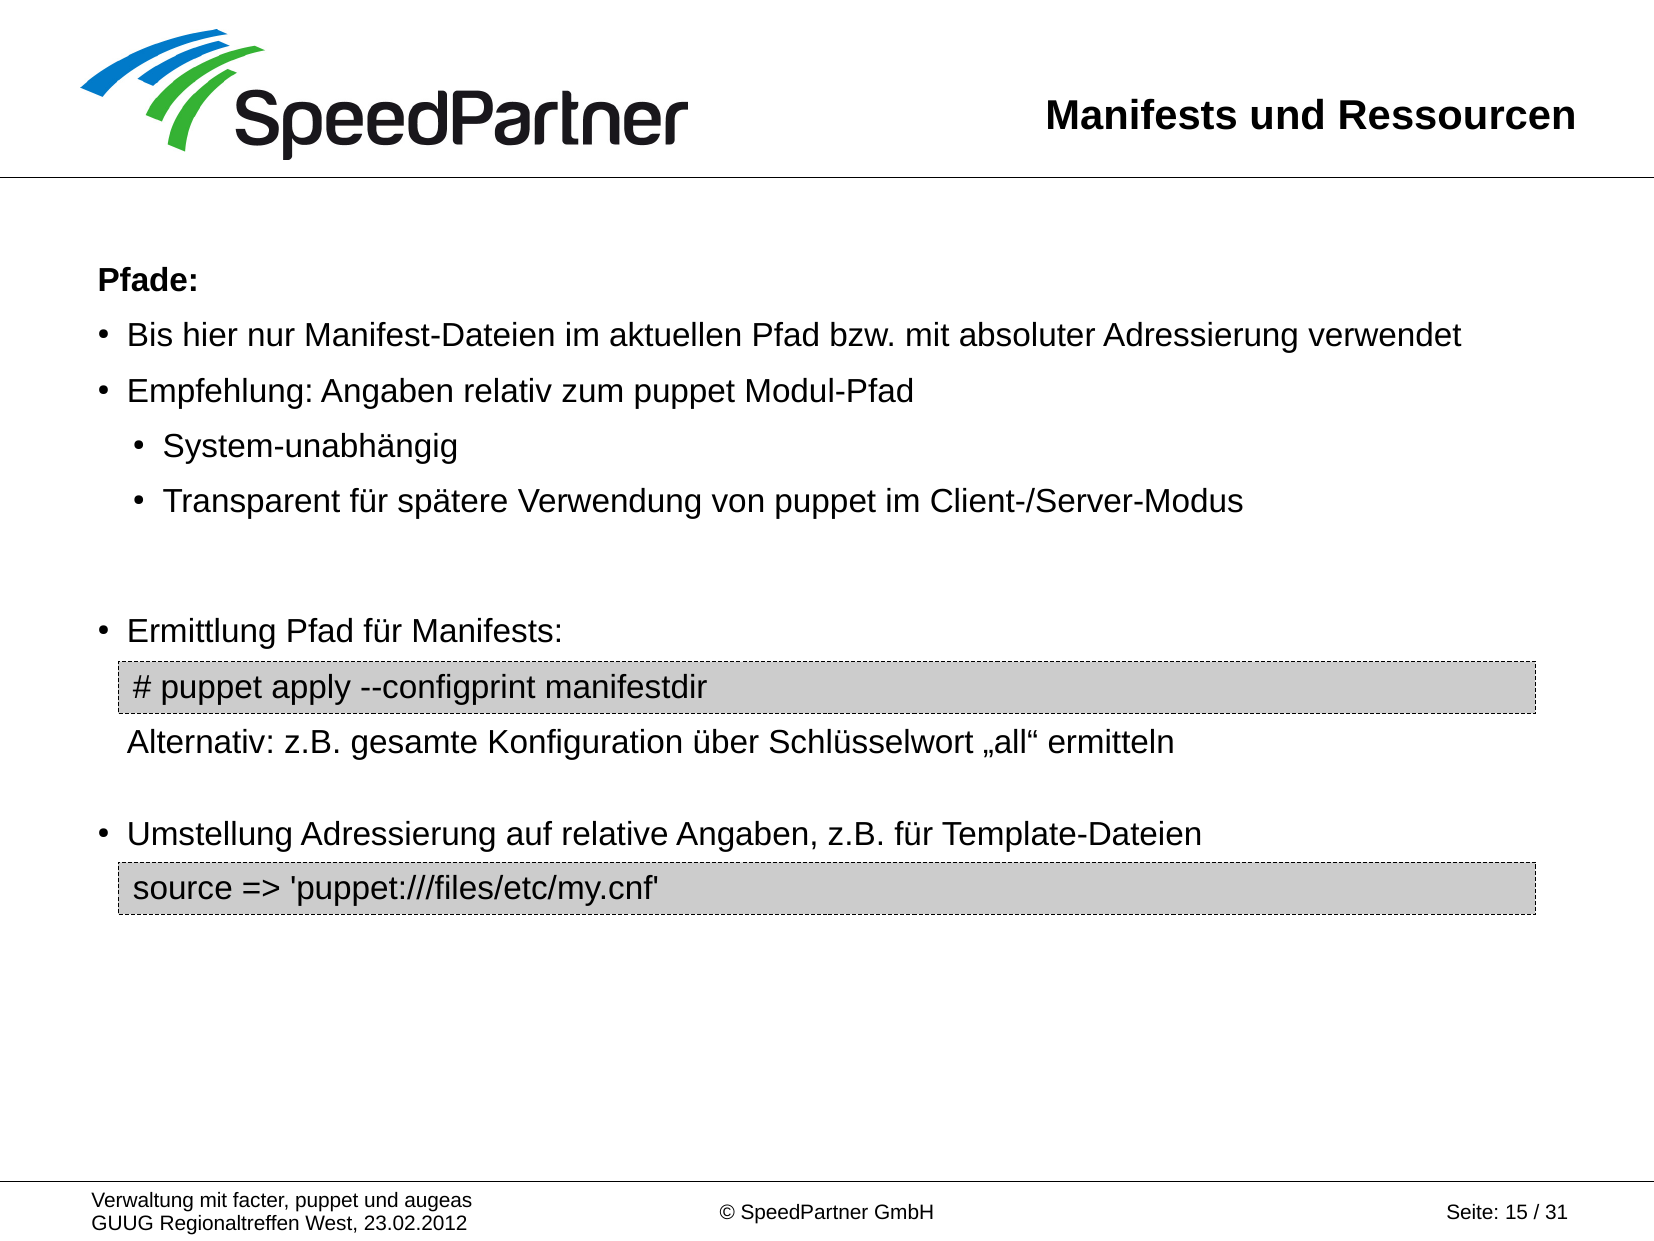

# Manifests und Ressourcen
Pfade:
Bis hier nur Manifest-Dateien im aktuellen Pfad bzw. mit absoluter Adressierung verwendet
Empfehlung: Angaben relativ zum puppet Modul-Pfad
System-unabhängig
Transparent für spätere Verwendung von puppet im Client-/Server-Modus
Ermittlung Pfad für Manifests:
Alternativ: z.B. gesamte Konfiguration über Schlüsselwort „all“ ermitteln
Umstellung Adressierung auf relative Angaben, z.B. für Template-Dateien
# puppet apply --configprint manifestdir
source => 'puppet:///files/etc/my.cnf'